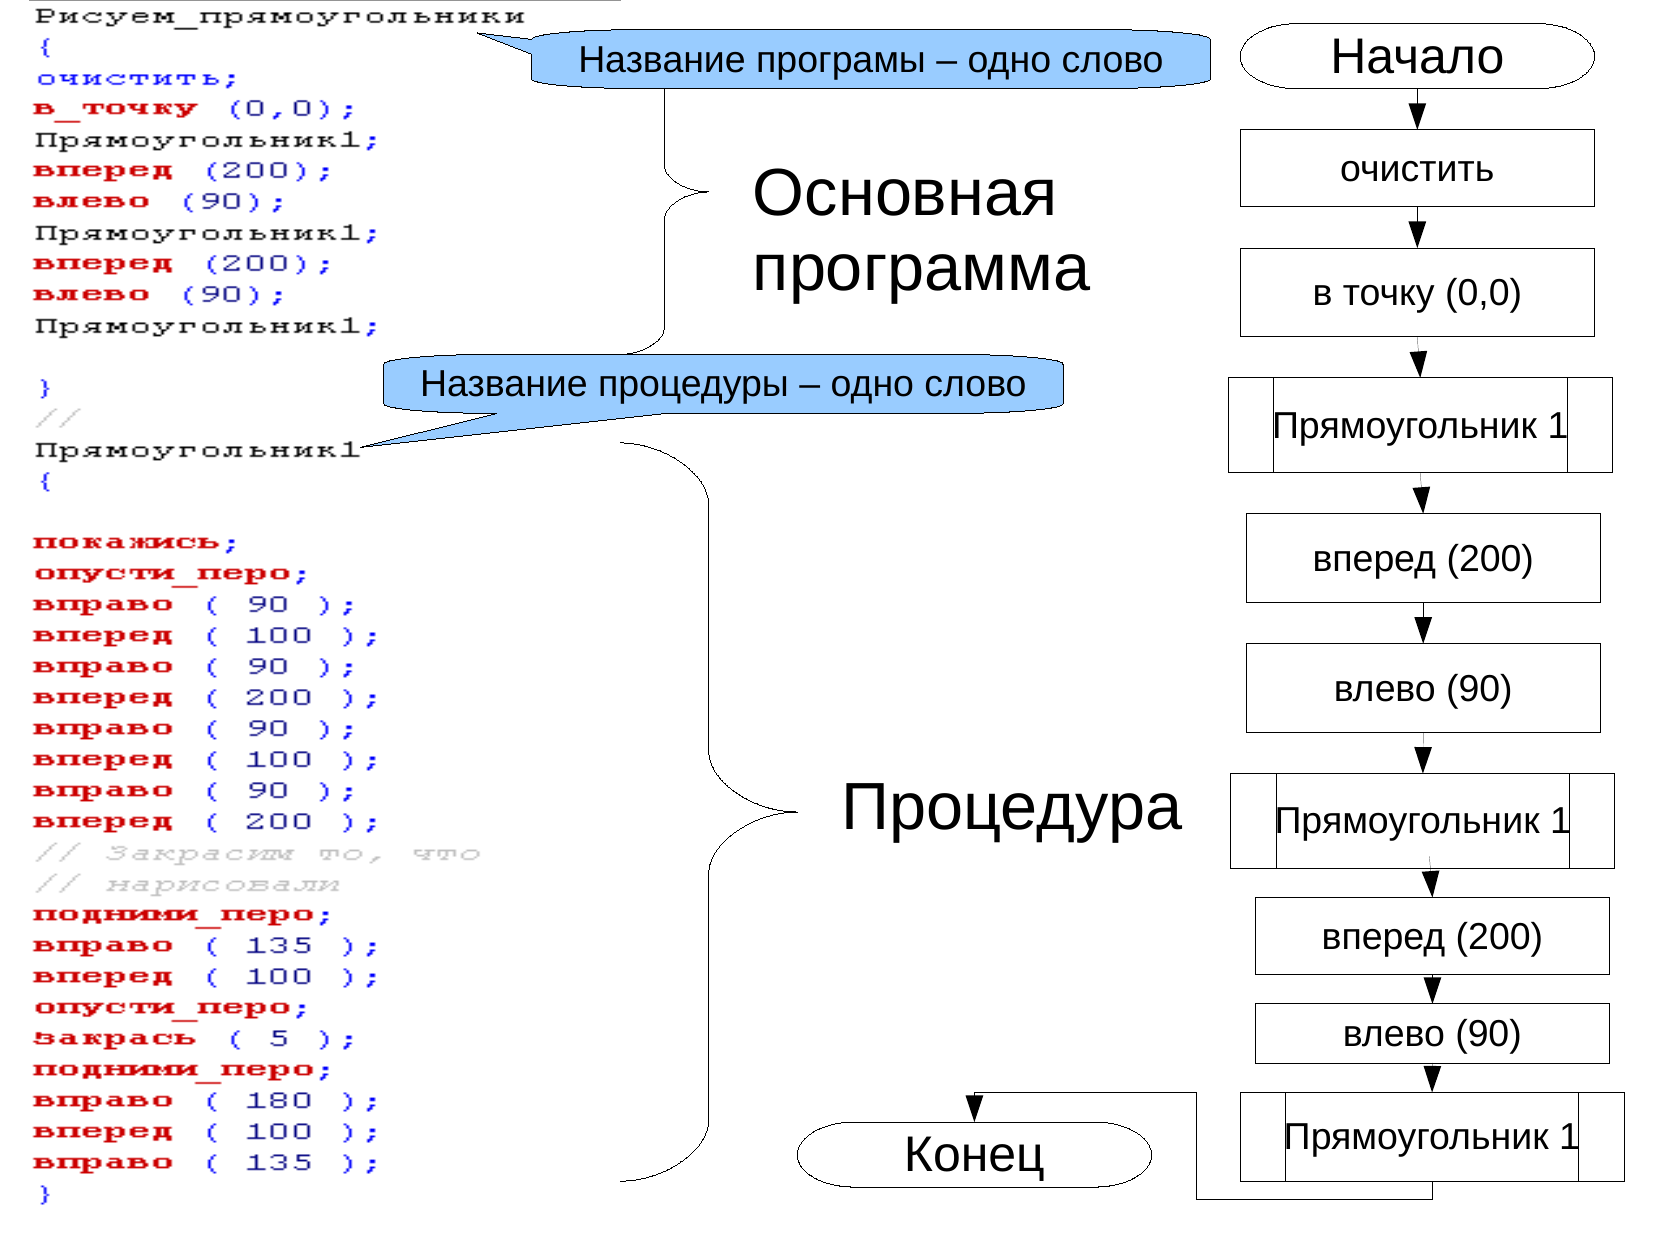

Начало
Название програмы – одно слово
очистить
Основная программа
в точку (0,0)
Название процедуры – одно слово
Прямоугольник 1
вперед (200)
влево (90)
Процедура
Прямоугольник 1
вперед (200)
влево (90)
Прямоугольник 1
Конец